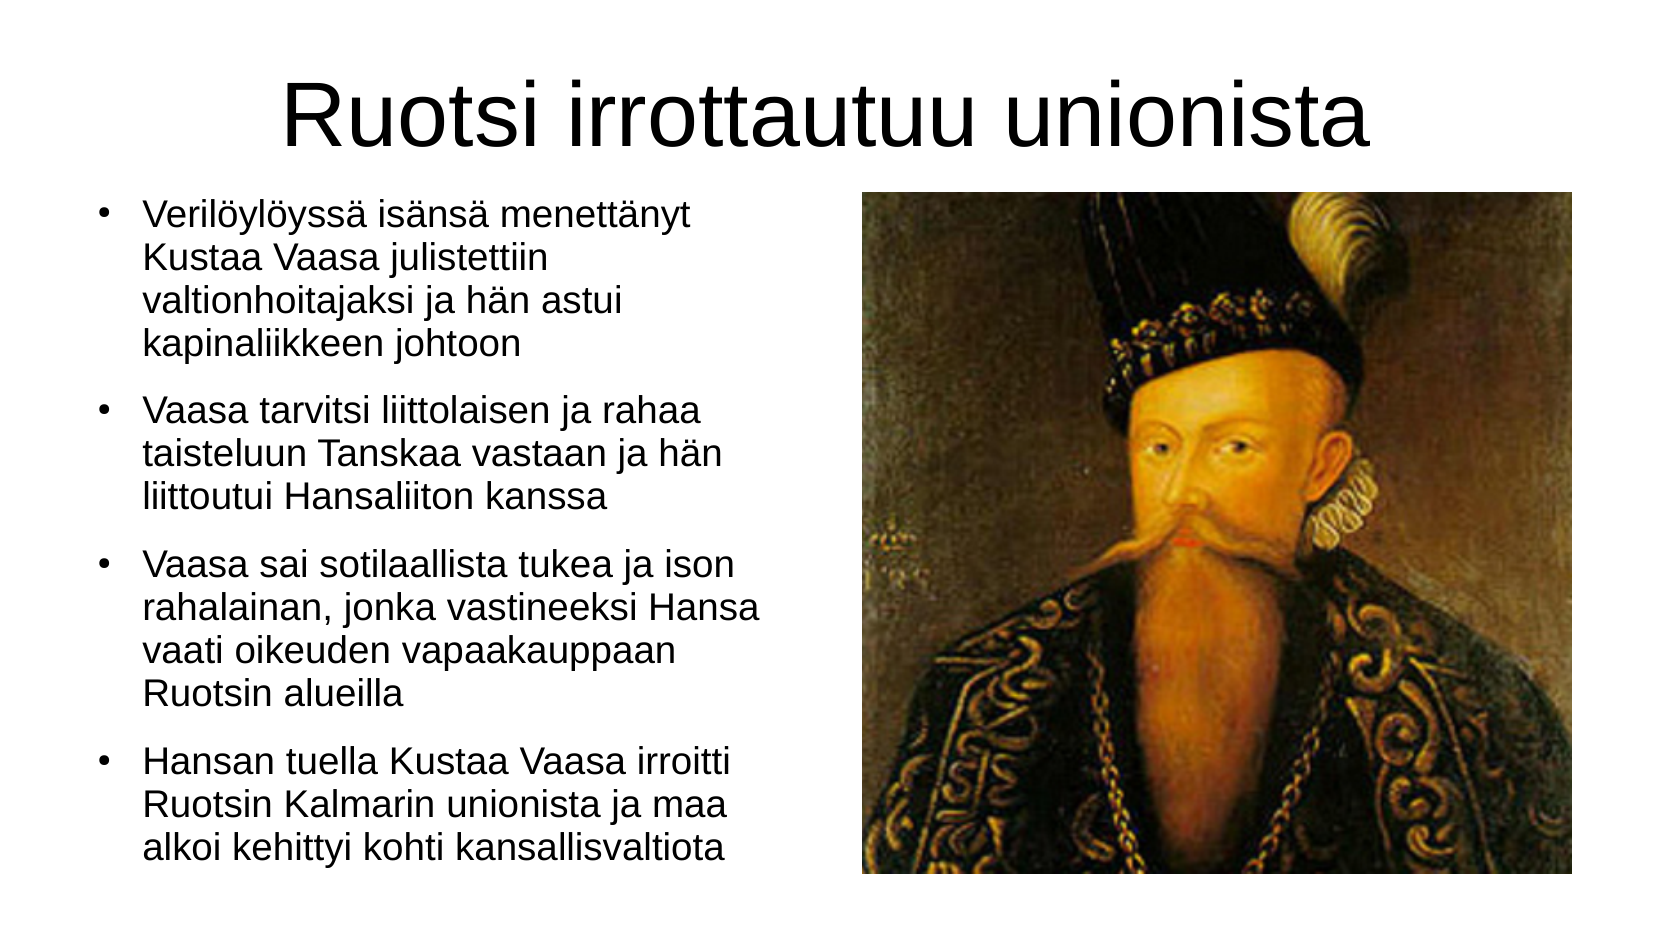

# Ruotsi irrottautuu unionista
Verilöylöyssä isänsä menettänyt Kustaa Vaasa julistettiin valtionhoitajaksi ja hän astui kapinaliikkeen johtoon
Vaasa tarvitsi liittolaisen ja rahaa taisteluun Tanskaa vastaan ja hän liittoutui Hansaliiton kanssa
Vaasa sai sotilaallista tukea ja ison rahalainan, jonka vastineeksi Hansa vaati oikeuden vapaakauppaan Ruotsin alueilla
Hansan tuella Kustaa Vaasa irroitti Ruotsin Kalmarin unionista ja maa alkoi kehittyi kohti kansallisvaltiota